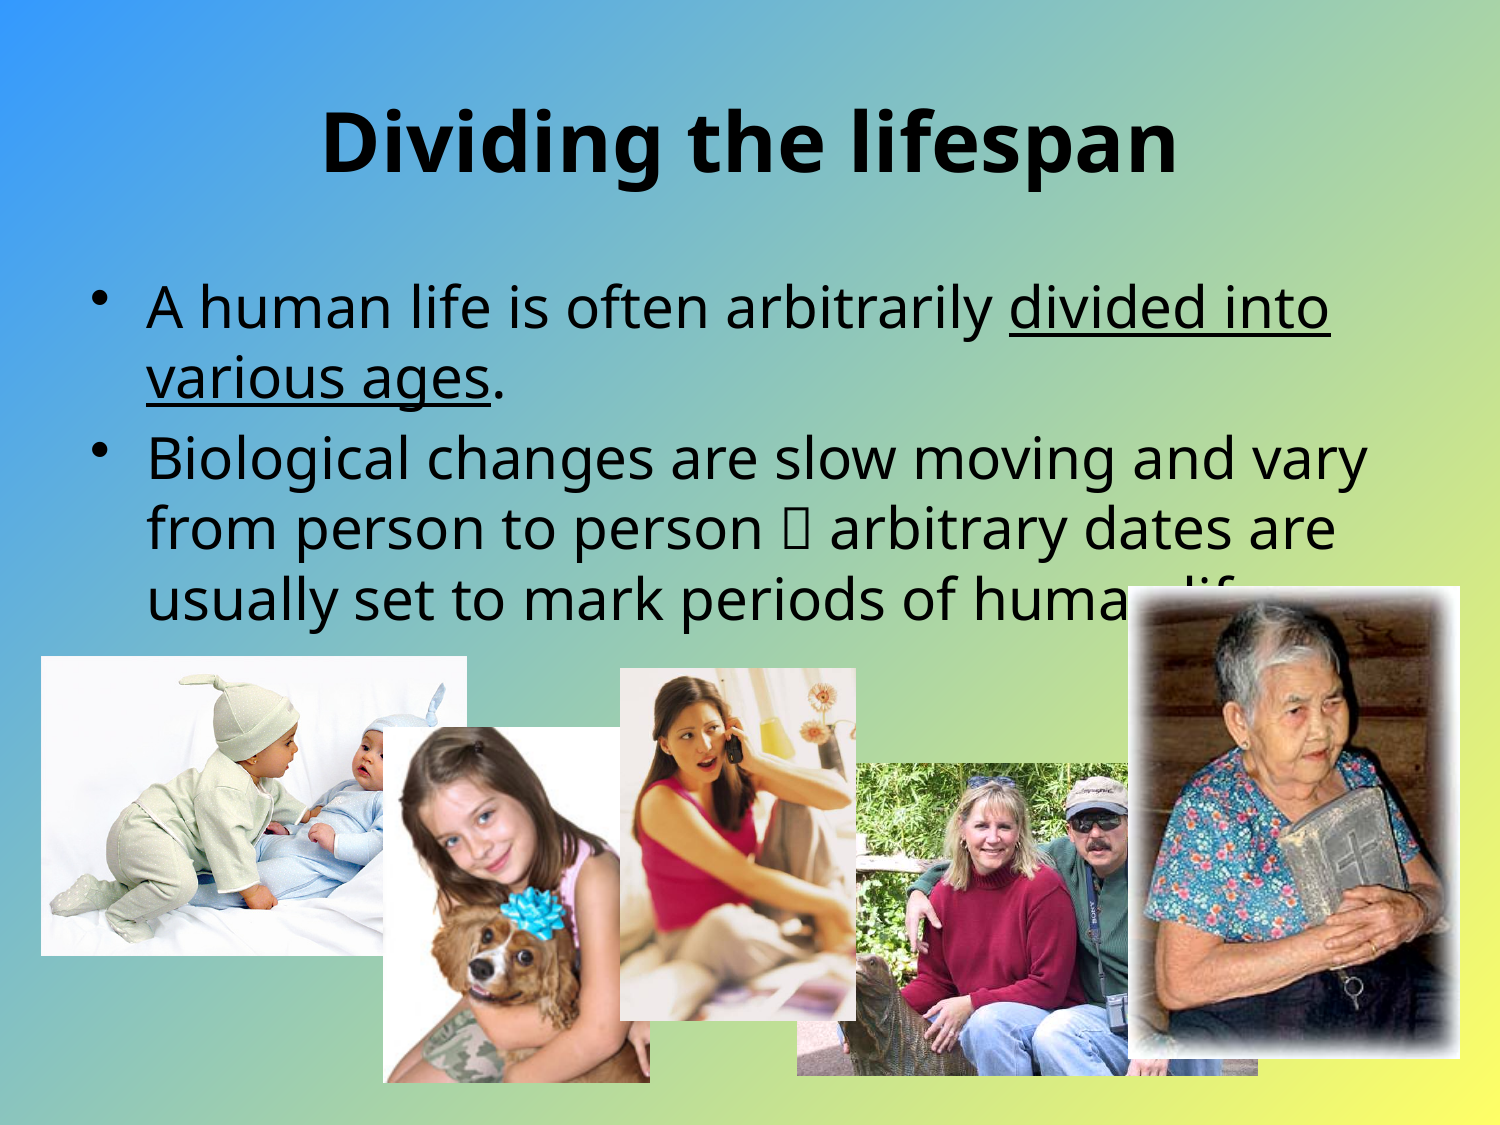

# Dividing the lifespan
A human life is often arbitrarily divided into various ages.
Biological changes are slow moving and vary from person to person  arbitrary dates are usually set to mark periods of human life.